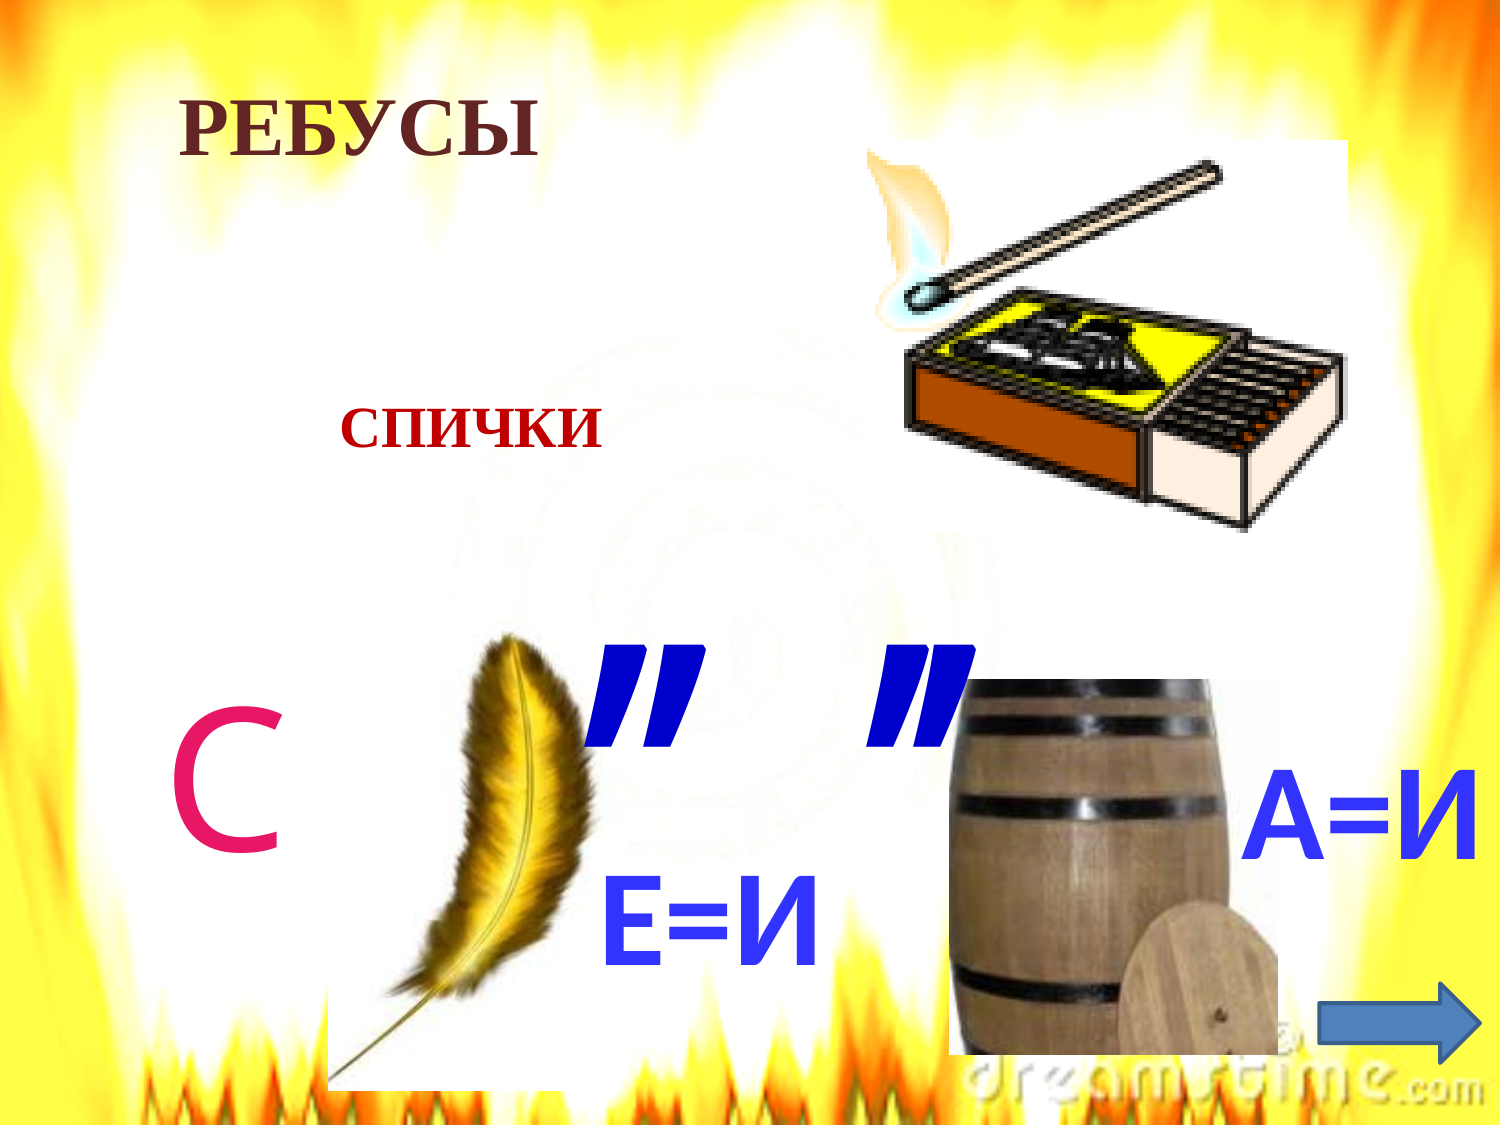

РЕБУСЫ
,
,
,
,
 СПИЧКИ
С
 А=И
 Е=И